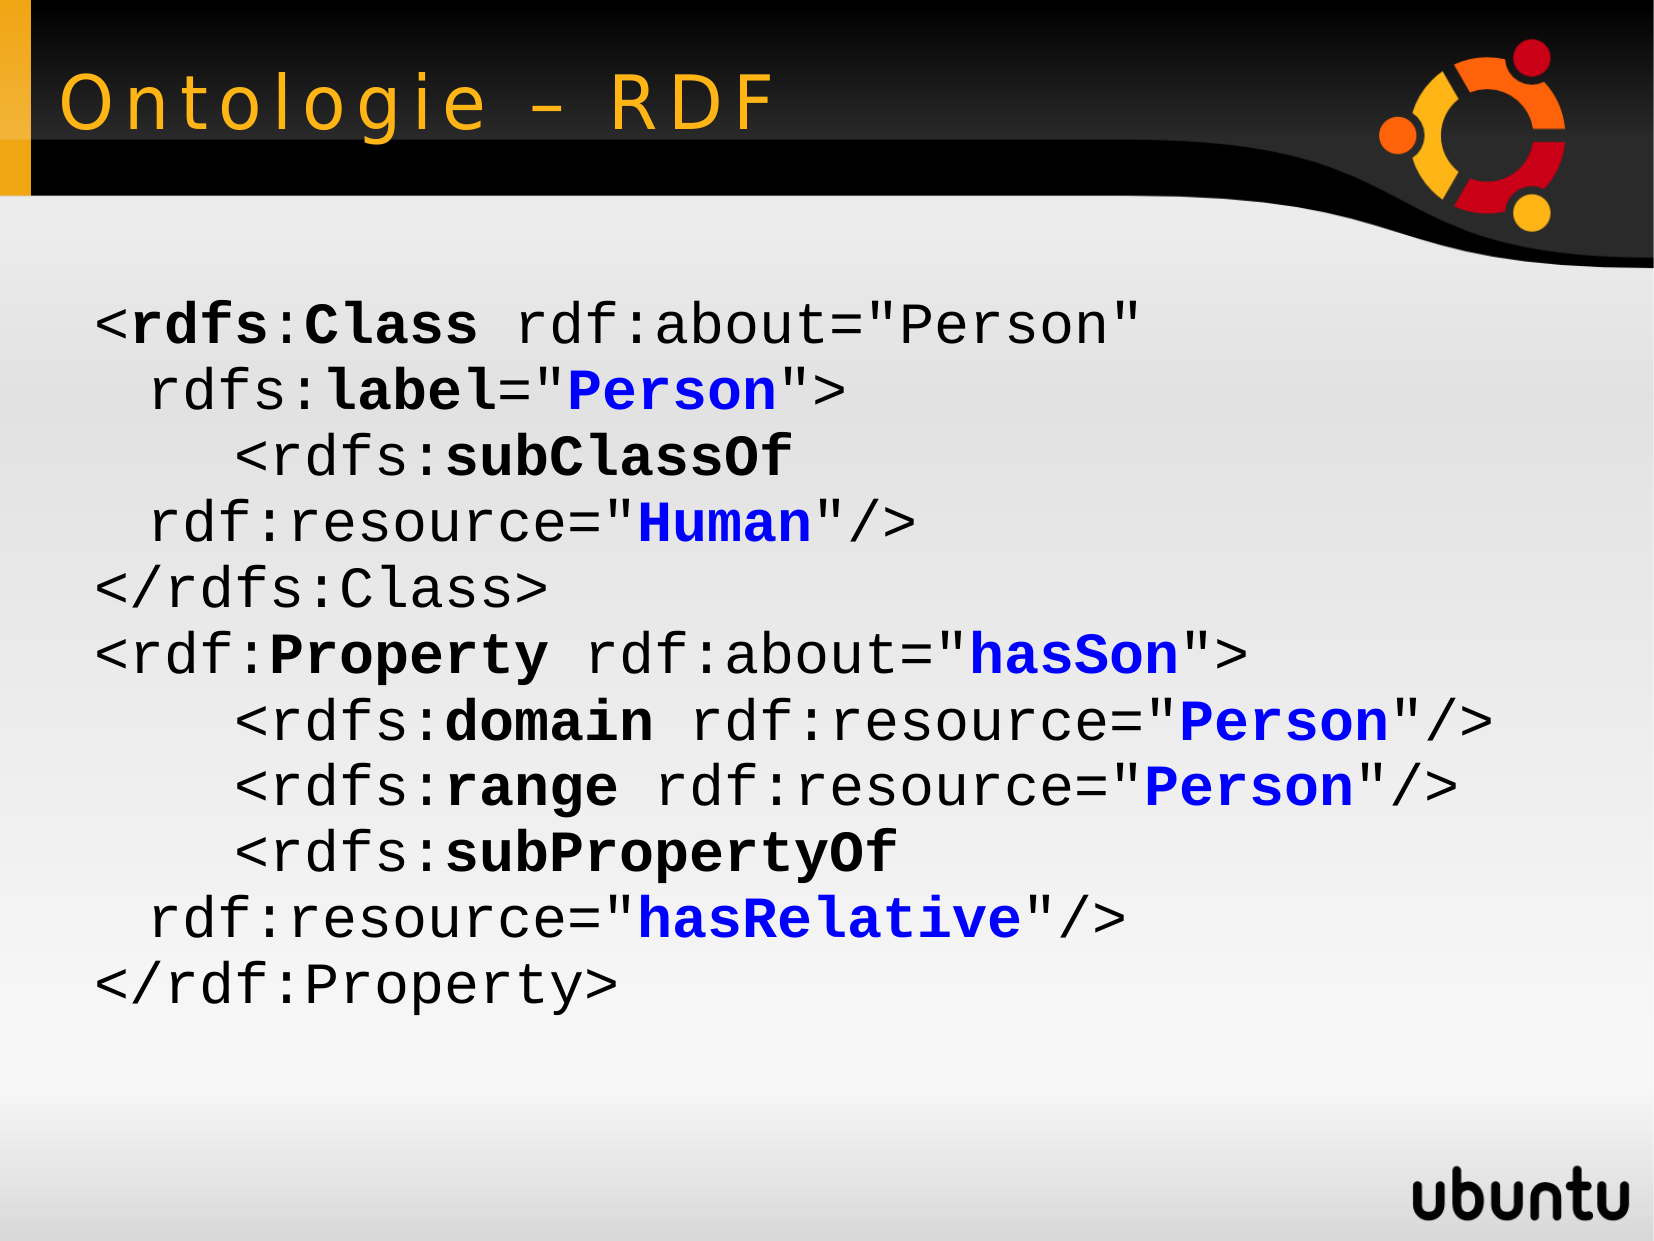

# Ontologie – RDF
<rdfs:Class rdf:about="Person" rdfs:label="Person">
 <rdfs:subClassOf rdf:resource="Human"/>
</rdfs:Class>
<rdf:Property rdf:about="hasSon">
 <rdfs:domain rdf:resource="Person"/>
 <rdfs:range rdf:resource="Person"/>
 <rdfs:subPropertyOf rdf:resource="hasRelative"/>
</rdf:Property>